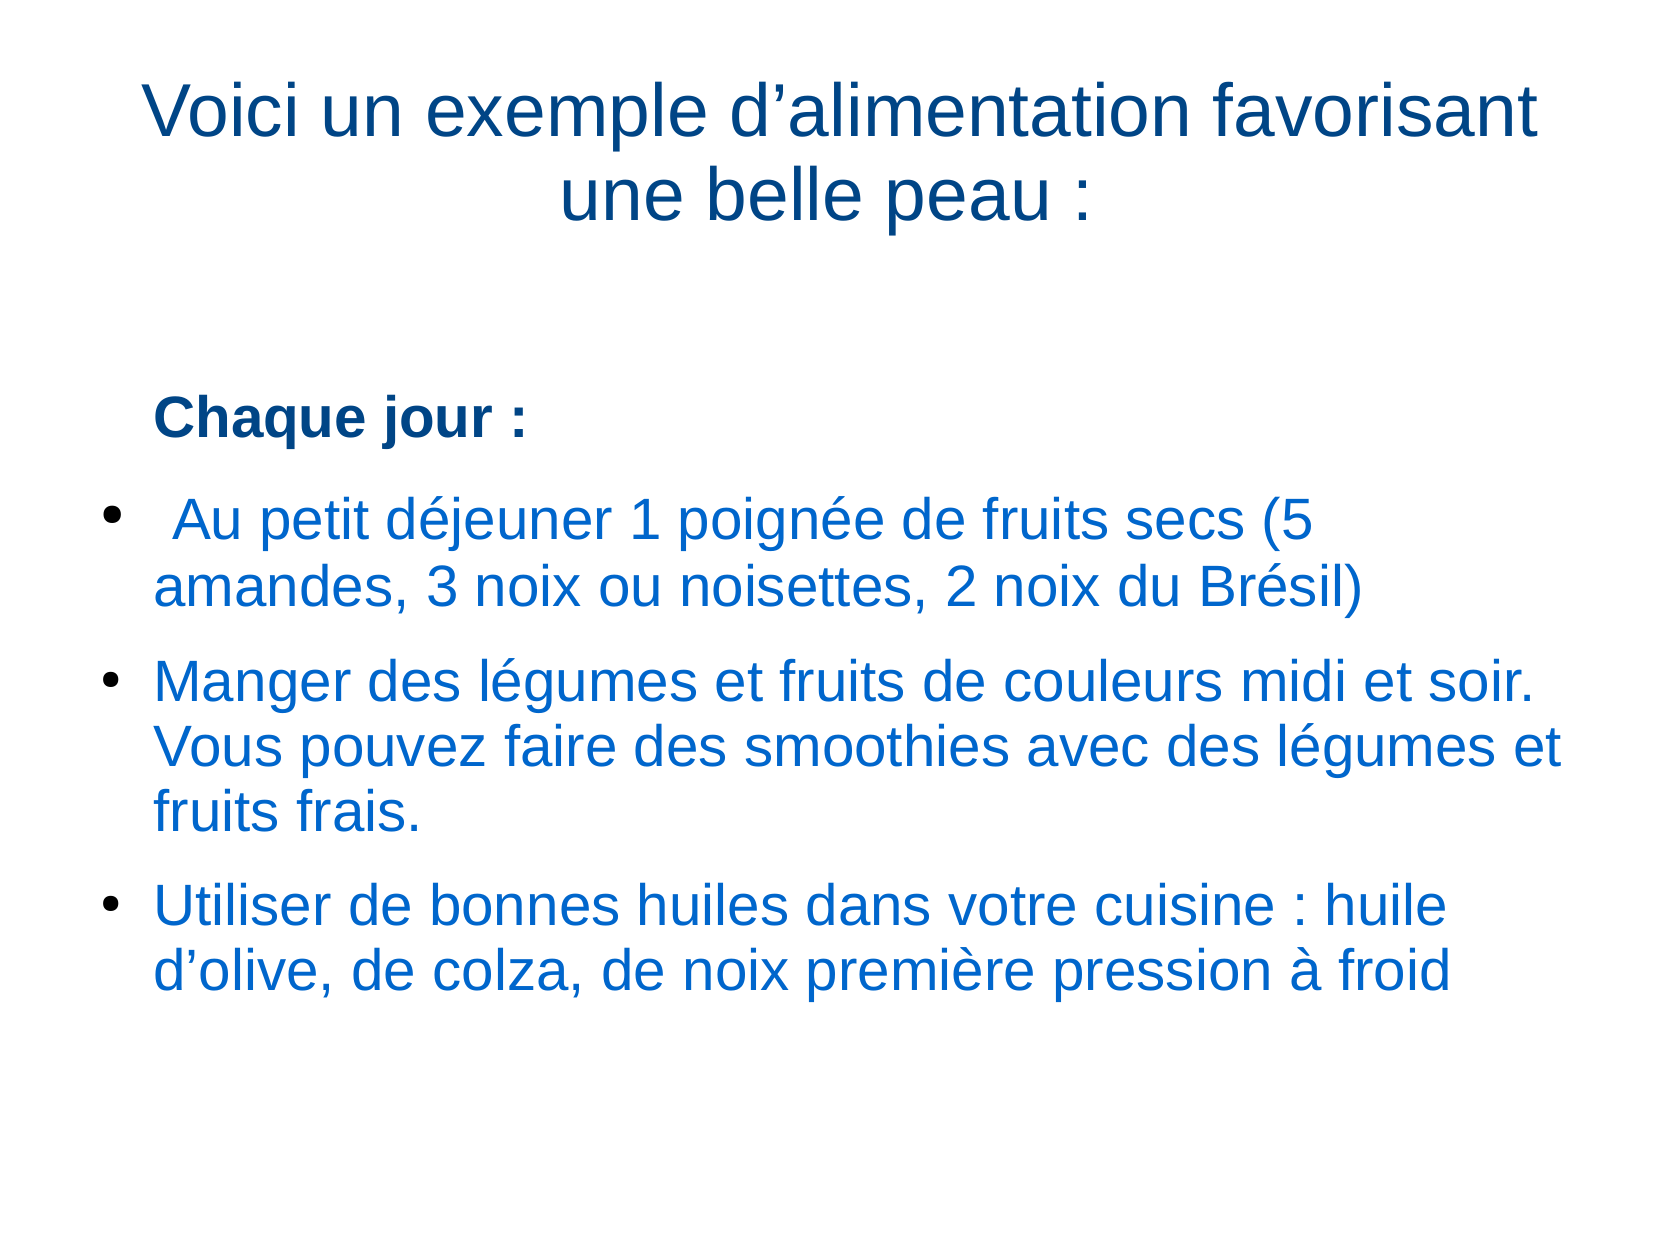

# Voici un exemple d’alimentation favorisant une belle peau :
Chaque jour :
 Au petit déjeuner 1 poignée de fruits secs (5 amandes, 3 noix ou noisettes, 2 noix du Brésil)
Manger des légumes et fruits de couleurs midi et soir. Vous pouvez faire des smoothies avec des légumes et fruits frais.
Utiliser de bonnes huiles dans votre cuisine : huile d’olive, de colza, de noix première pression à froid